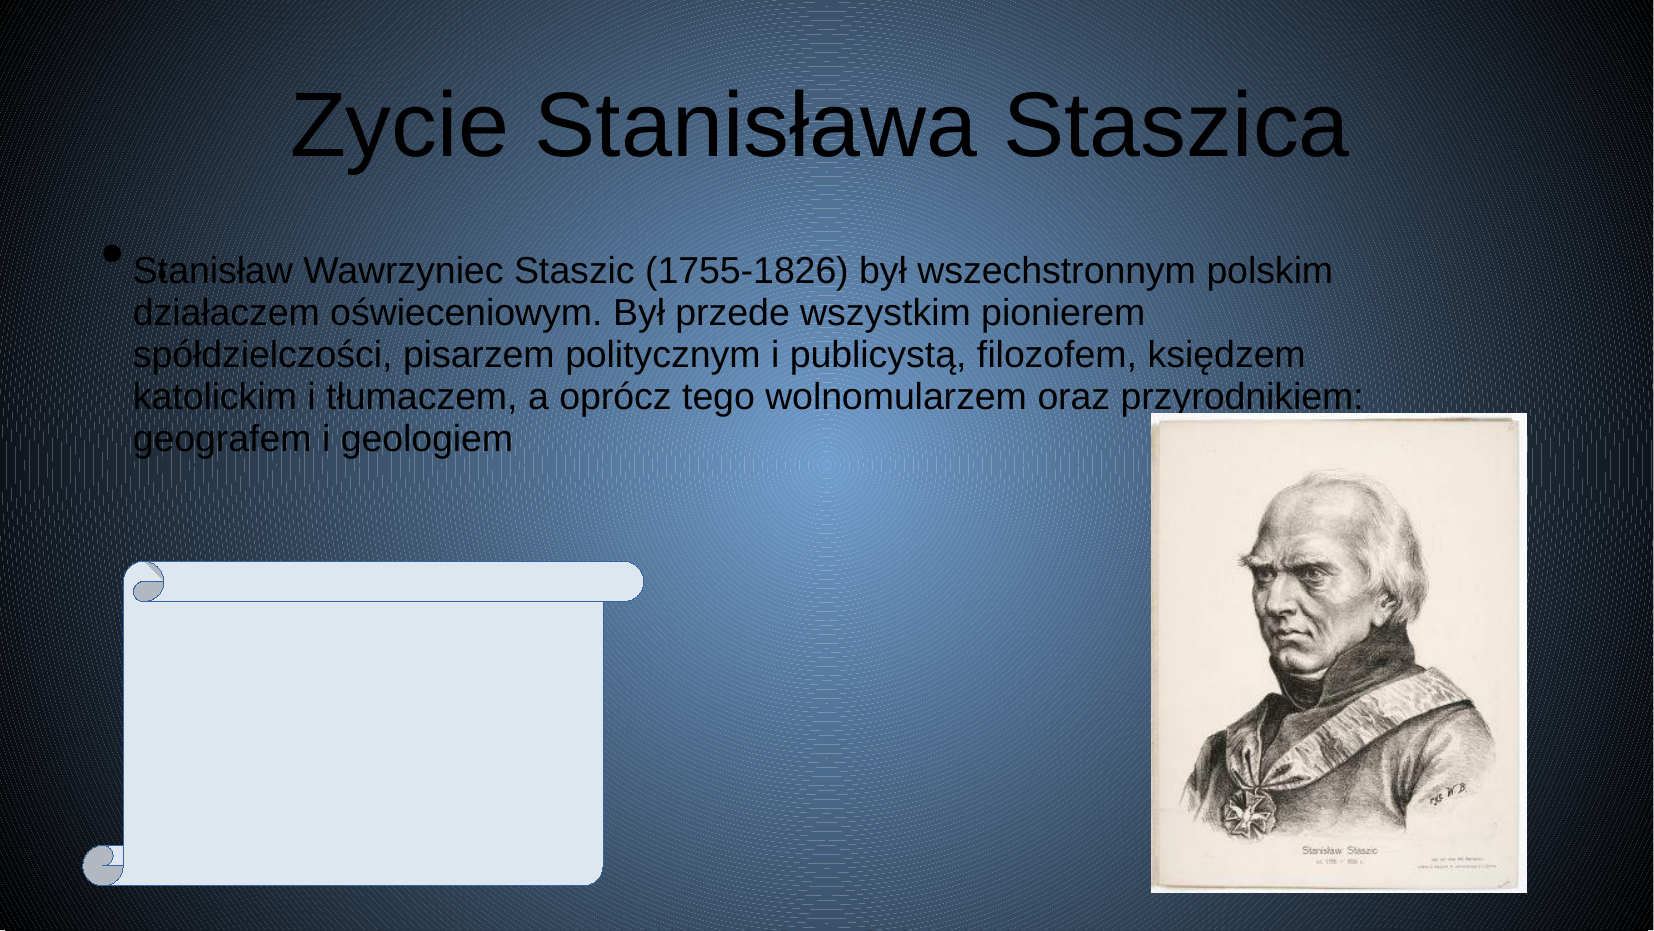

# Zycie Stanisława Staszica
.
Stanisław Wawrzyniec Staszic (1755-1826) był wszechstronnym polskim działaczem oświeceniowym. Był przede wszystkim pionierem spółdzielczości, pisarzem politycznym i publicystą, filozofem, księdzem katolickim i tłumaczem, a oprócz tego wolnomularzem oraz przyrodnikiem: geografem i geologiem
Zycie Stanisława Staszica.